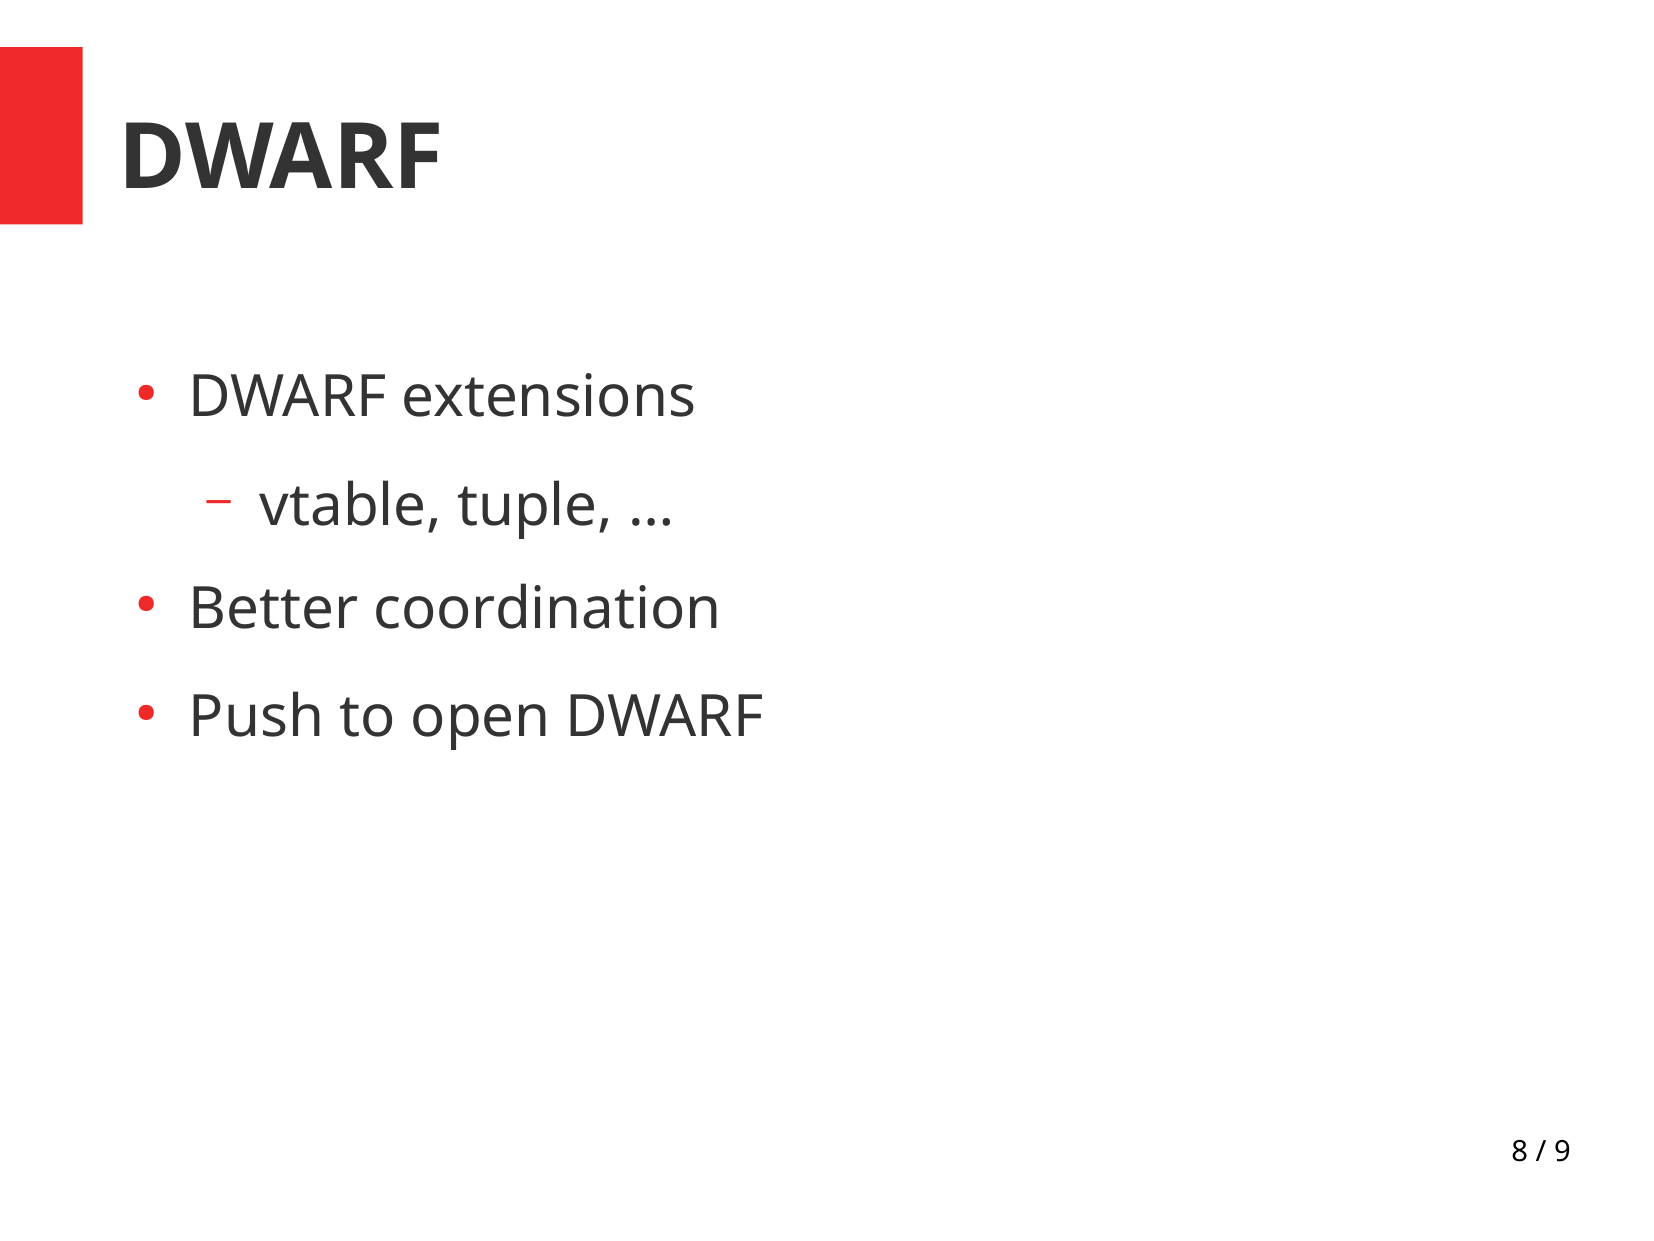

# DWARF
DWARF extensions
vtable, tuple, …
Better coordination
Push to open DWARF
8